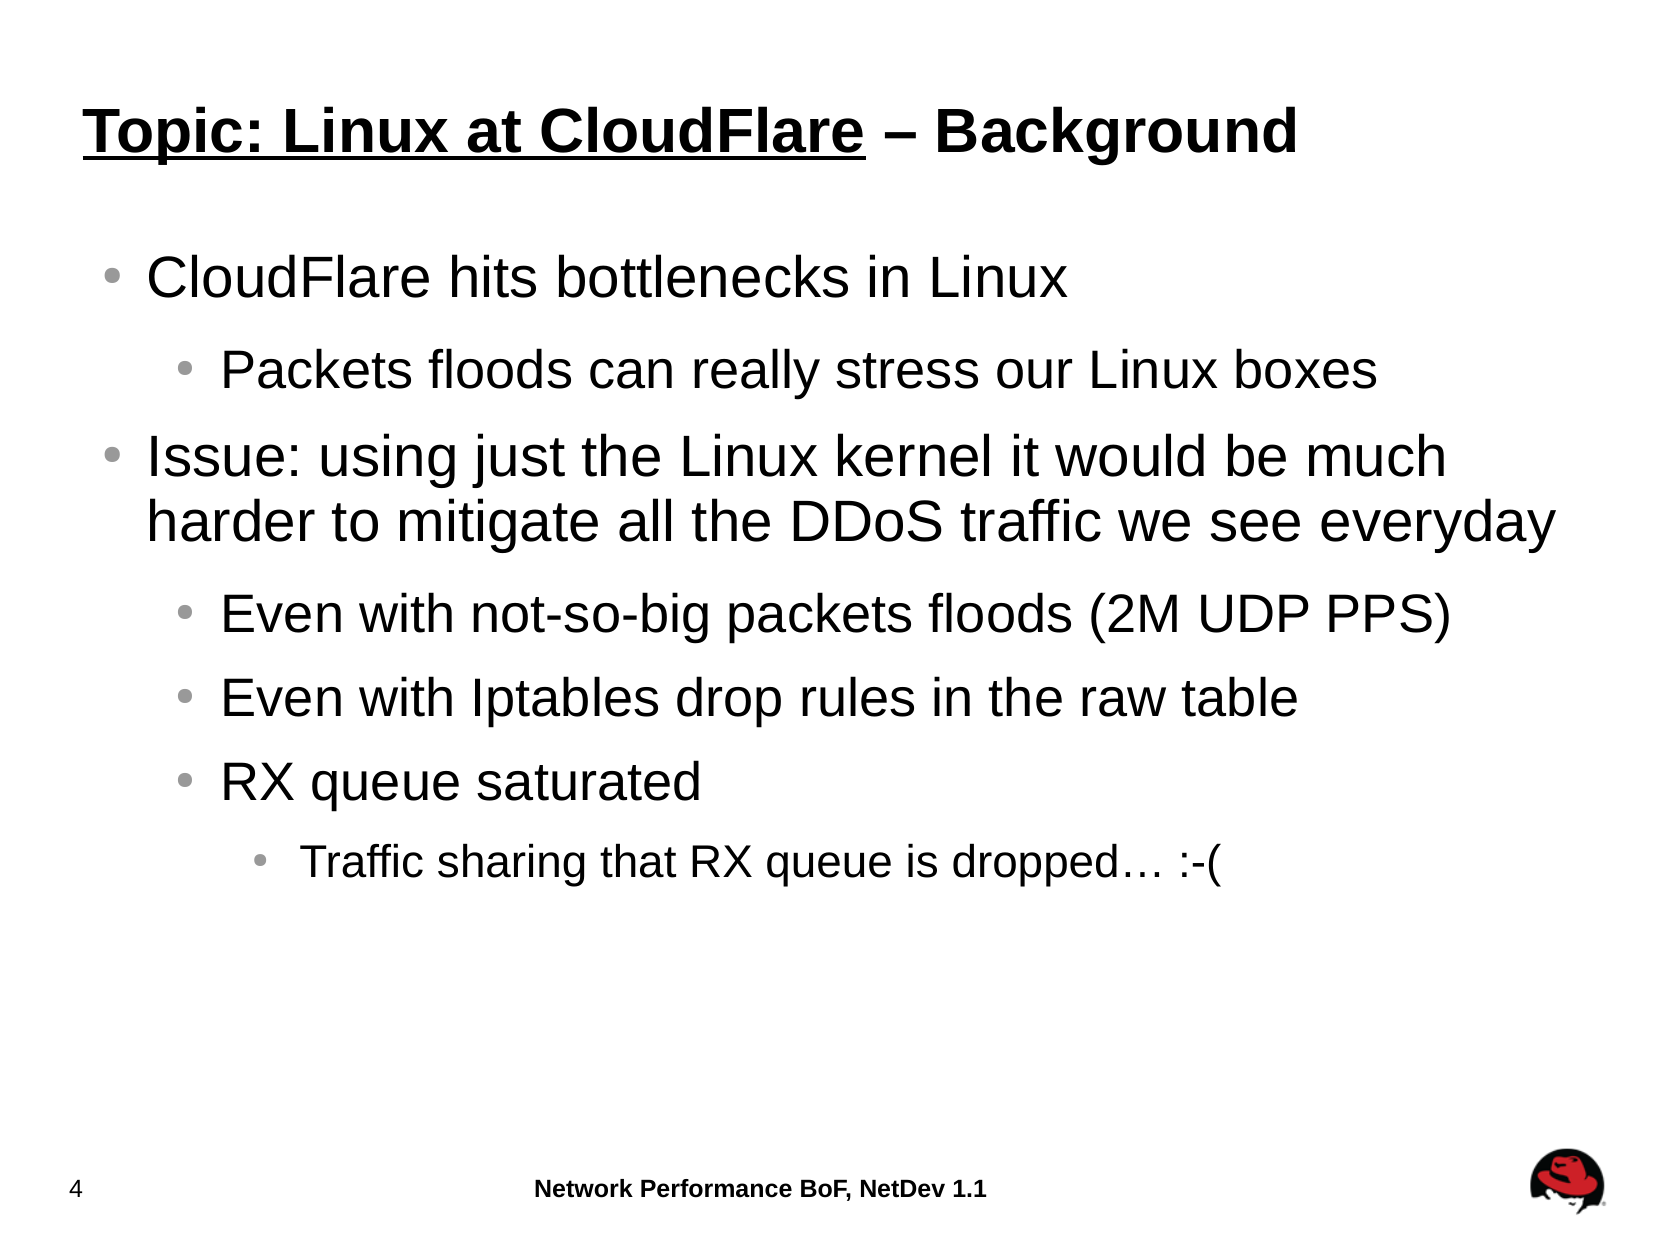

# Topic: Linux at CloudFlare – Background
CloudFlare hits bottlenecks in Linux
Packets floods can really stress our Linux boxes
Issue: using just the Linux kernel it would be much harder to mitigate all the DDoS traffic we see everyday
Even with not-so-big packets floods (2M UDP PPS)
Even with Iptables drop rules in the raw table
RX queue saturated
Traffic sharing that RX queue is dropped… :-(